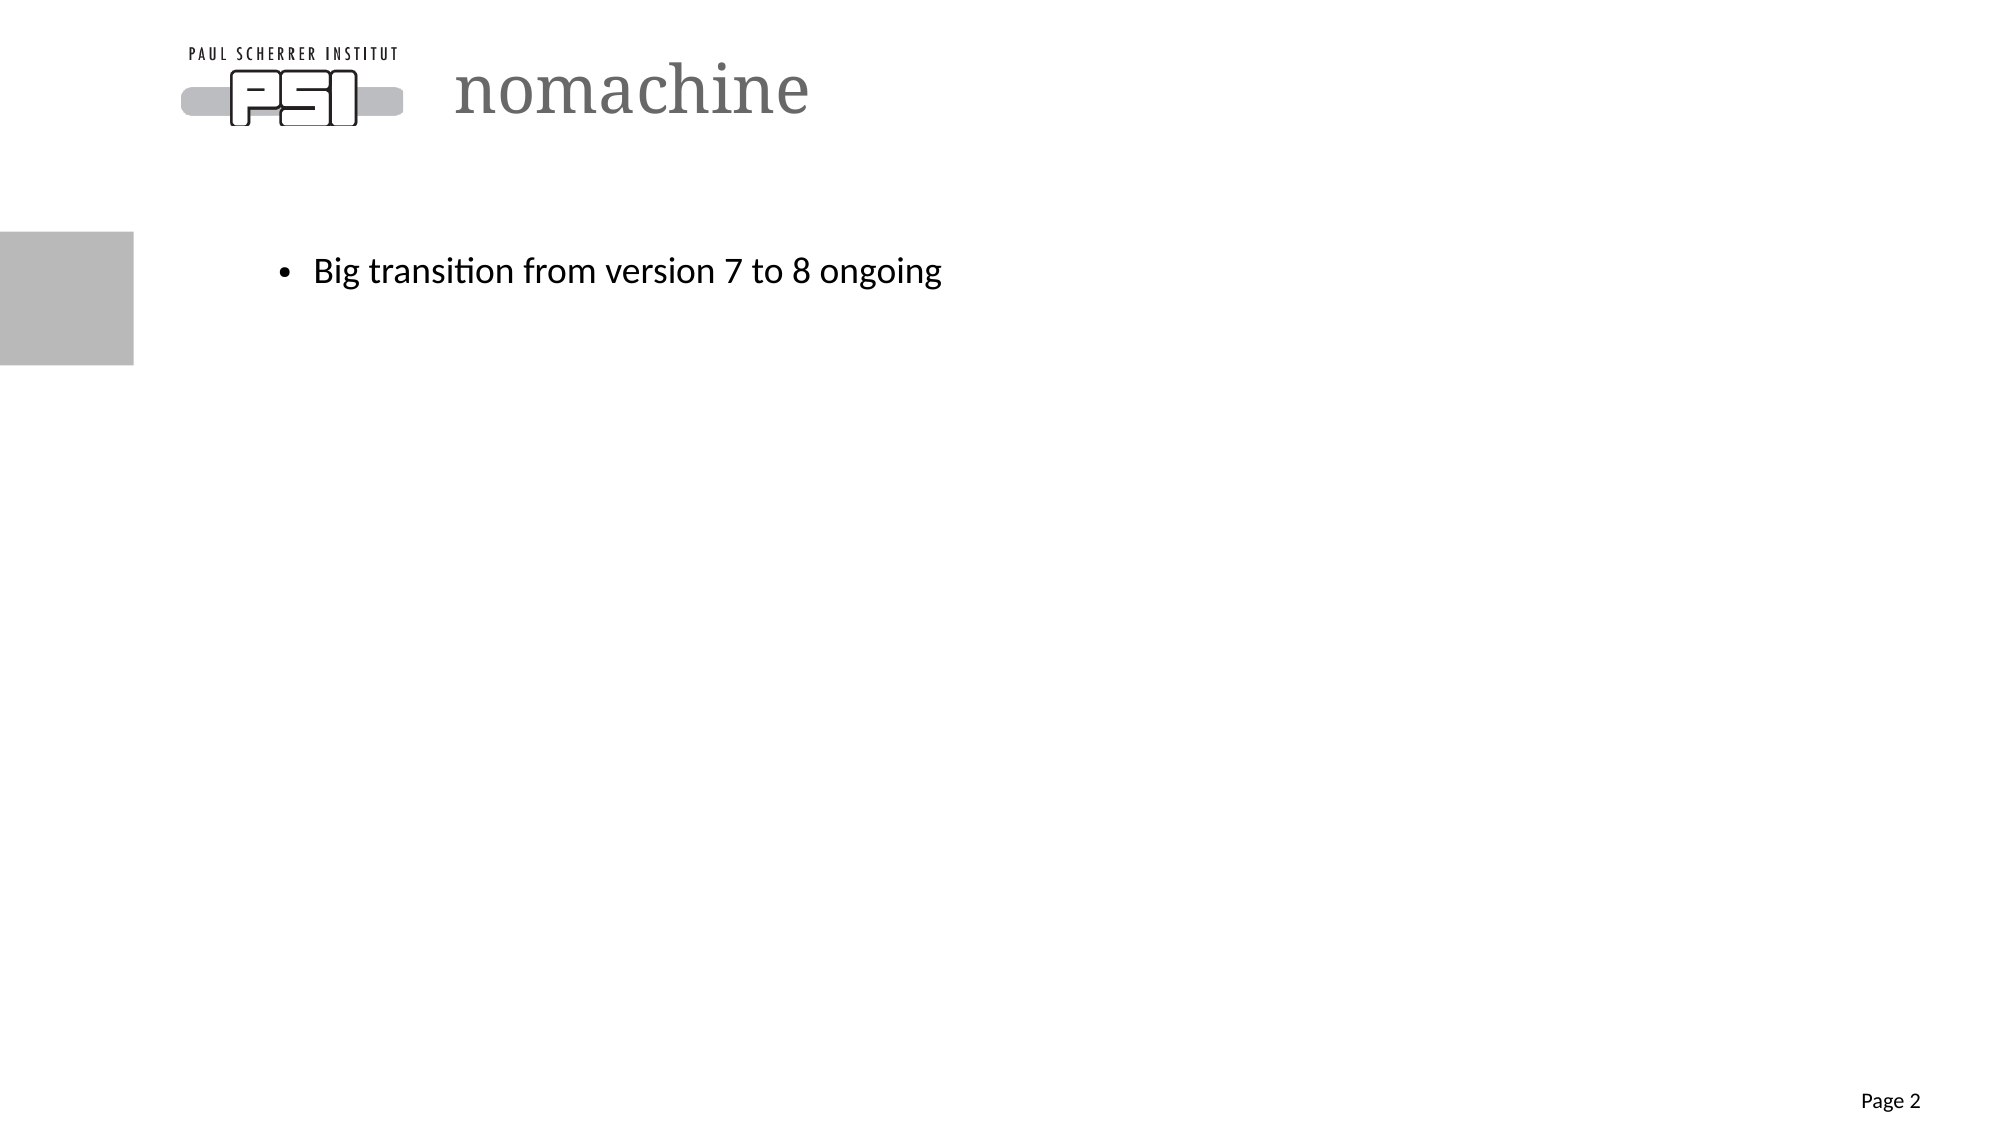

nomachine
Big transition from version 7 to 8 ongoing
Page